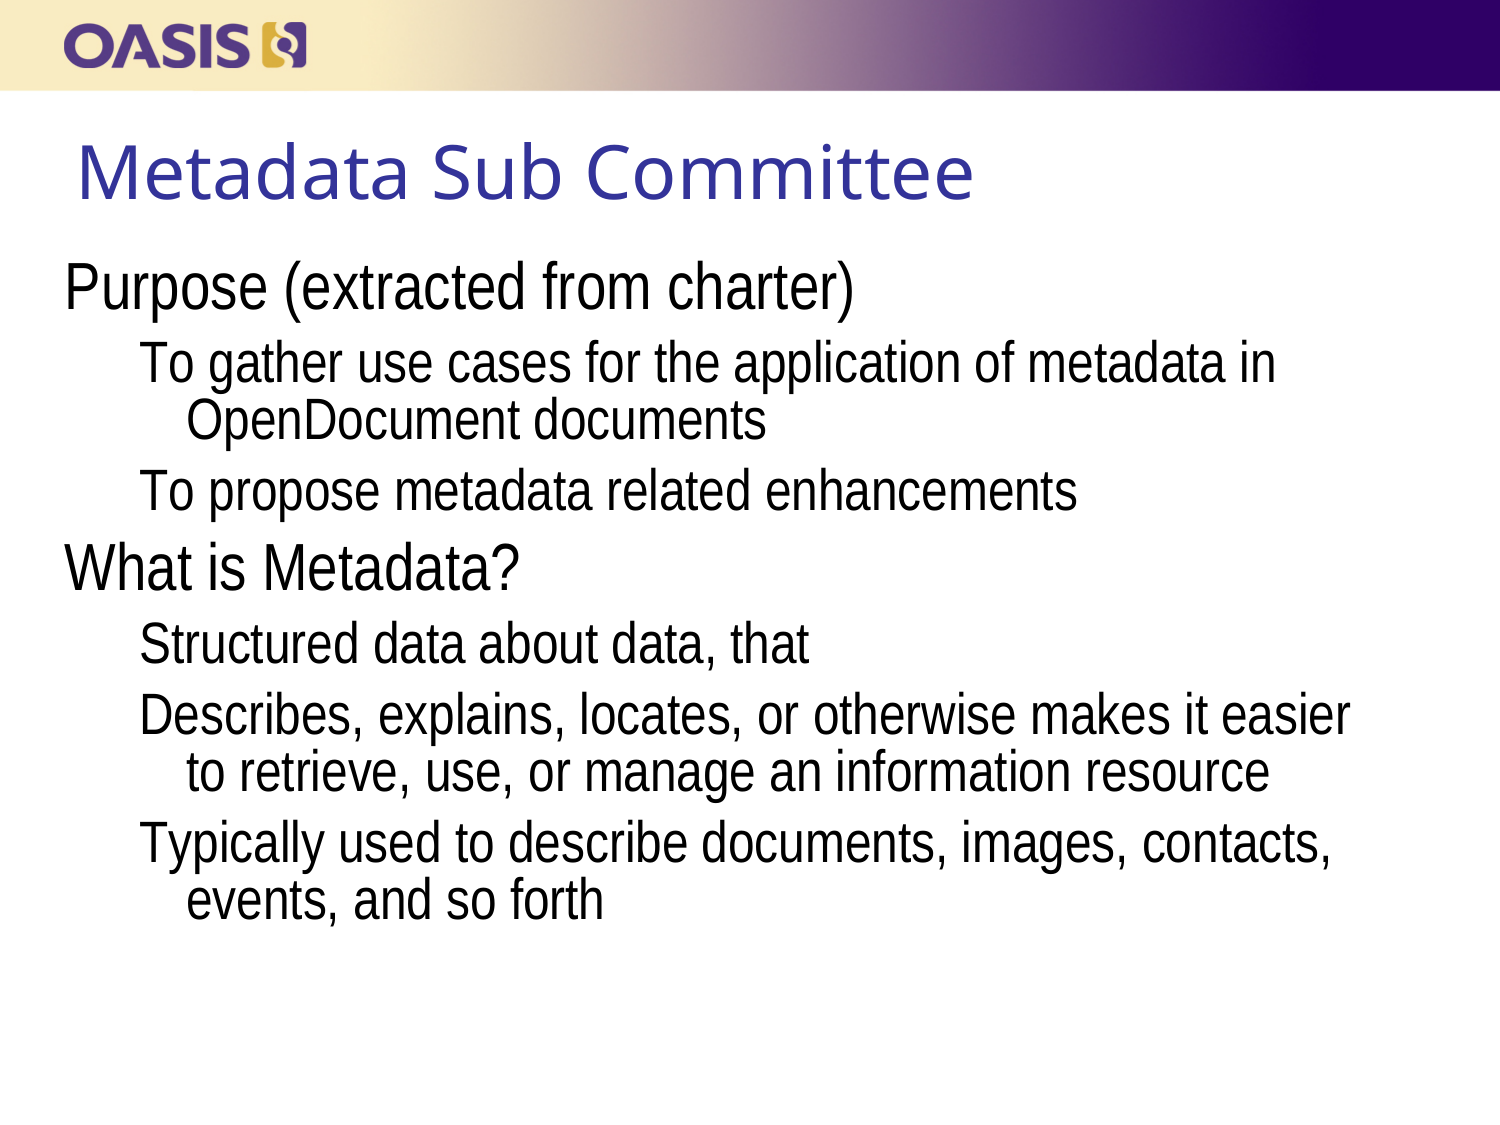

# Metadata Sub Committee
Purpose (extracted from charter)
To gather use cases for the application of metadata in OpenDocument documents
To propose metadata related enhancements
What is Metadata?
Structured data about data, that
Describes, explains, locates, or otherwise makes it easier to retrieve, use, or manage an information resource
Typically used to describe documents, images, contacts, events, and so forth